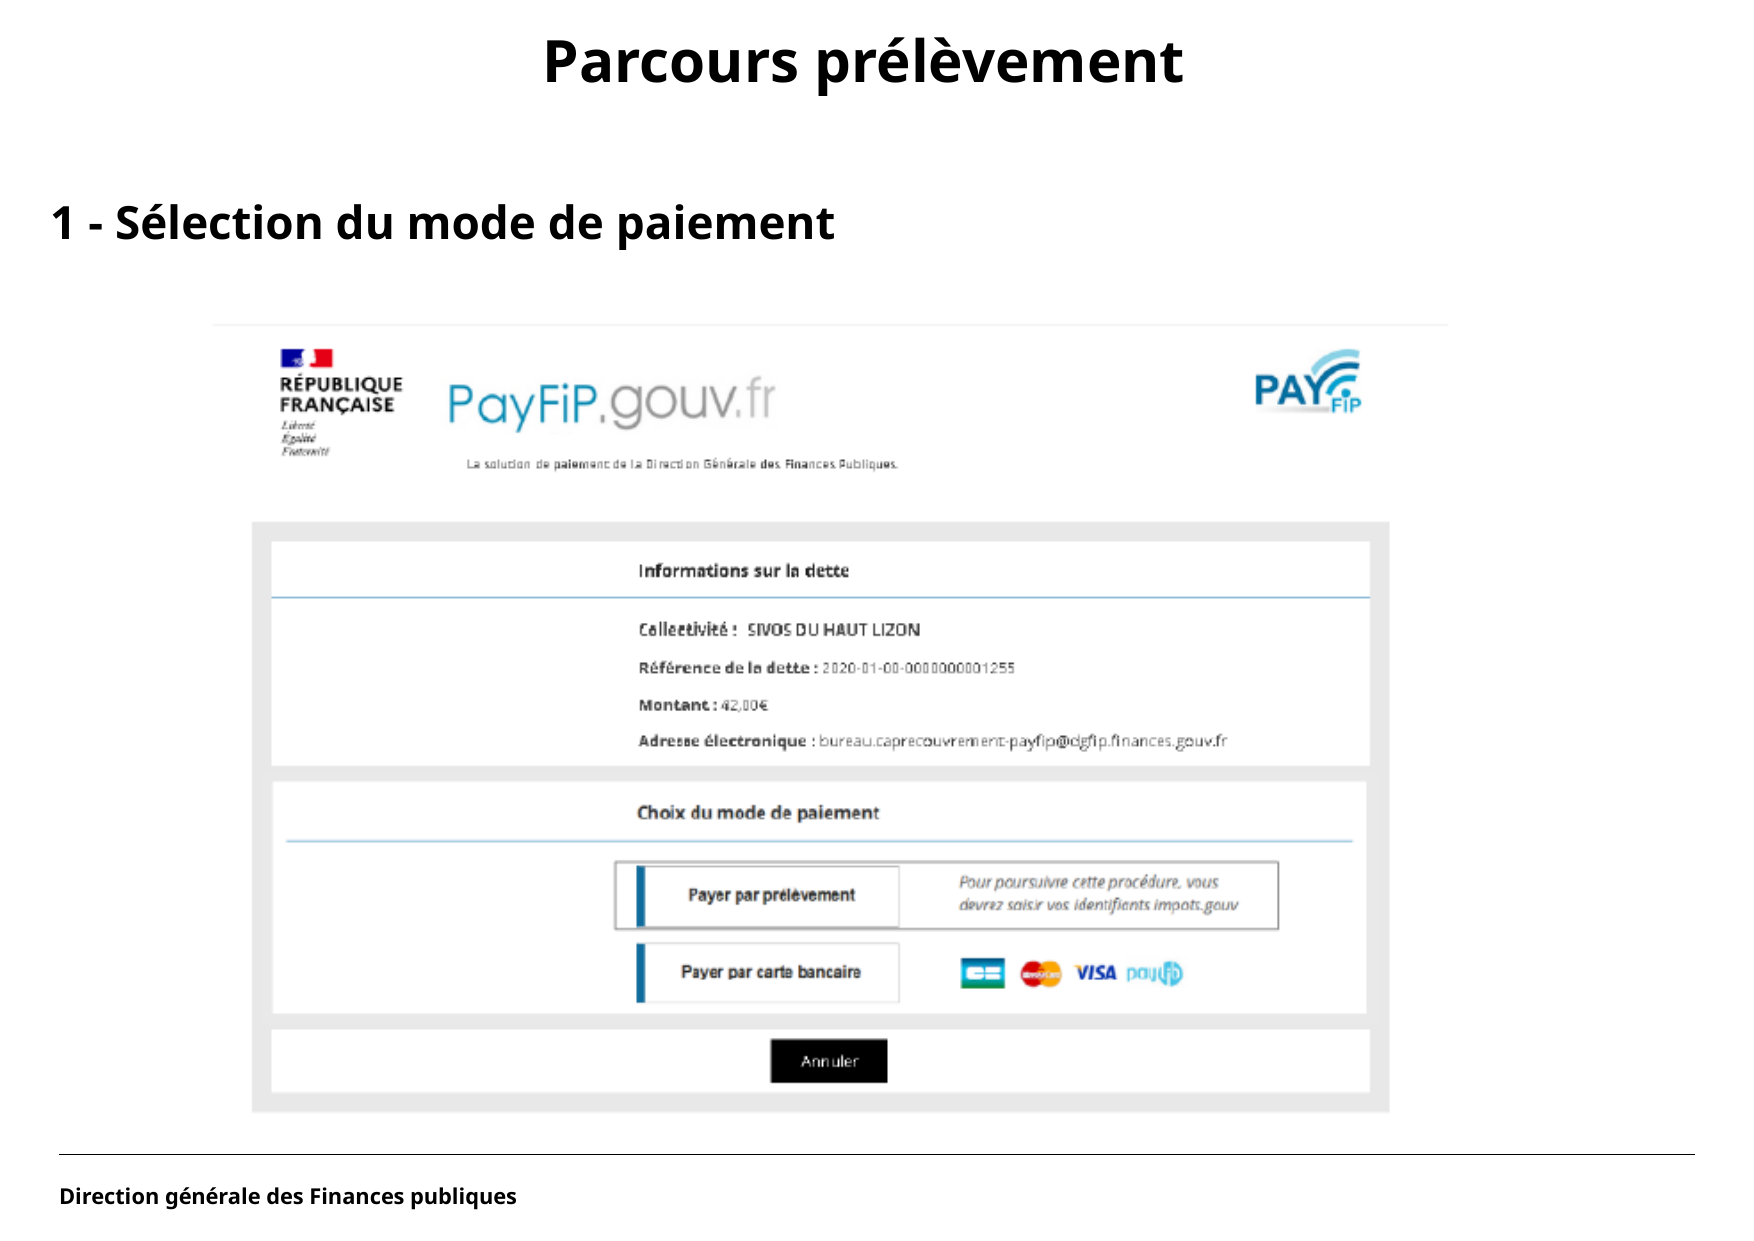

# Parcours prélèvement
1 - Sélection du mode de paiement